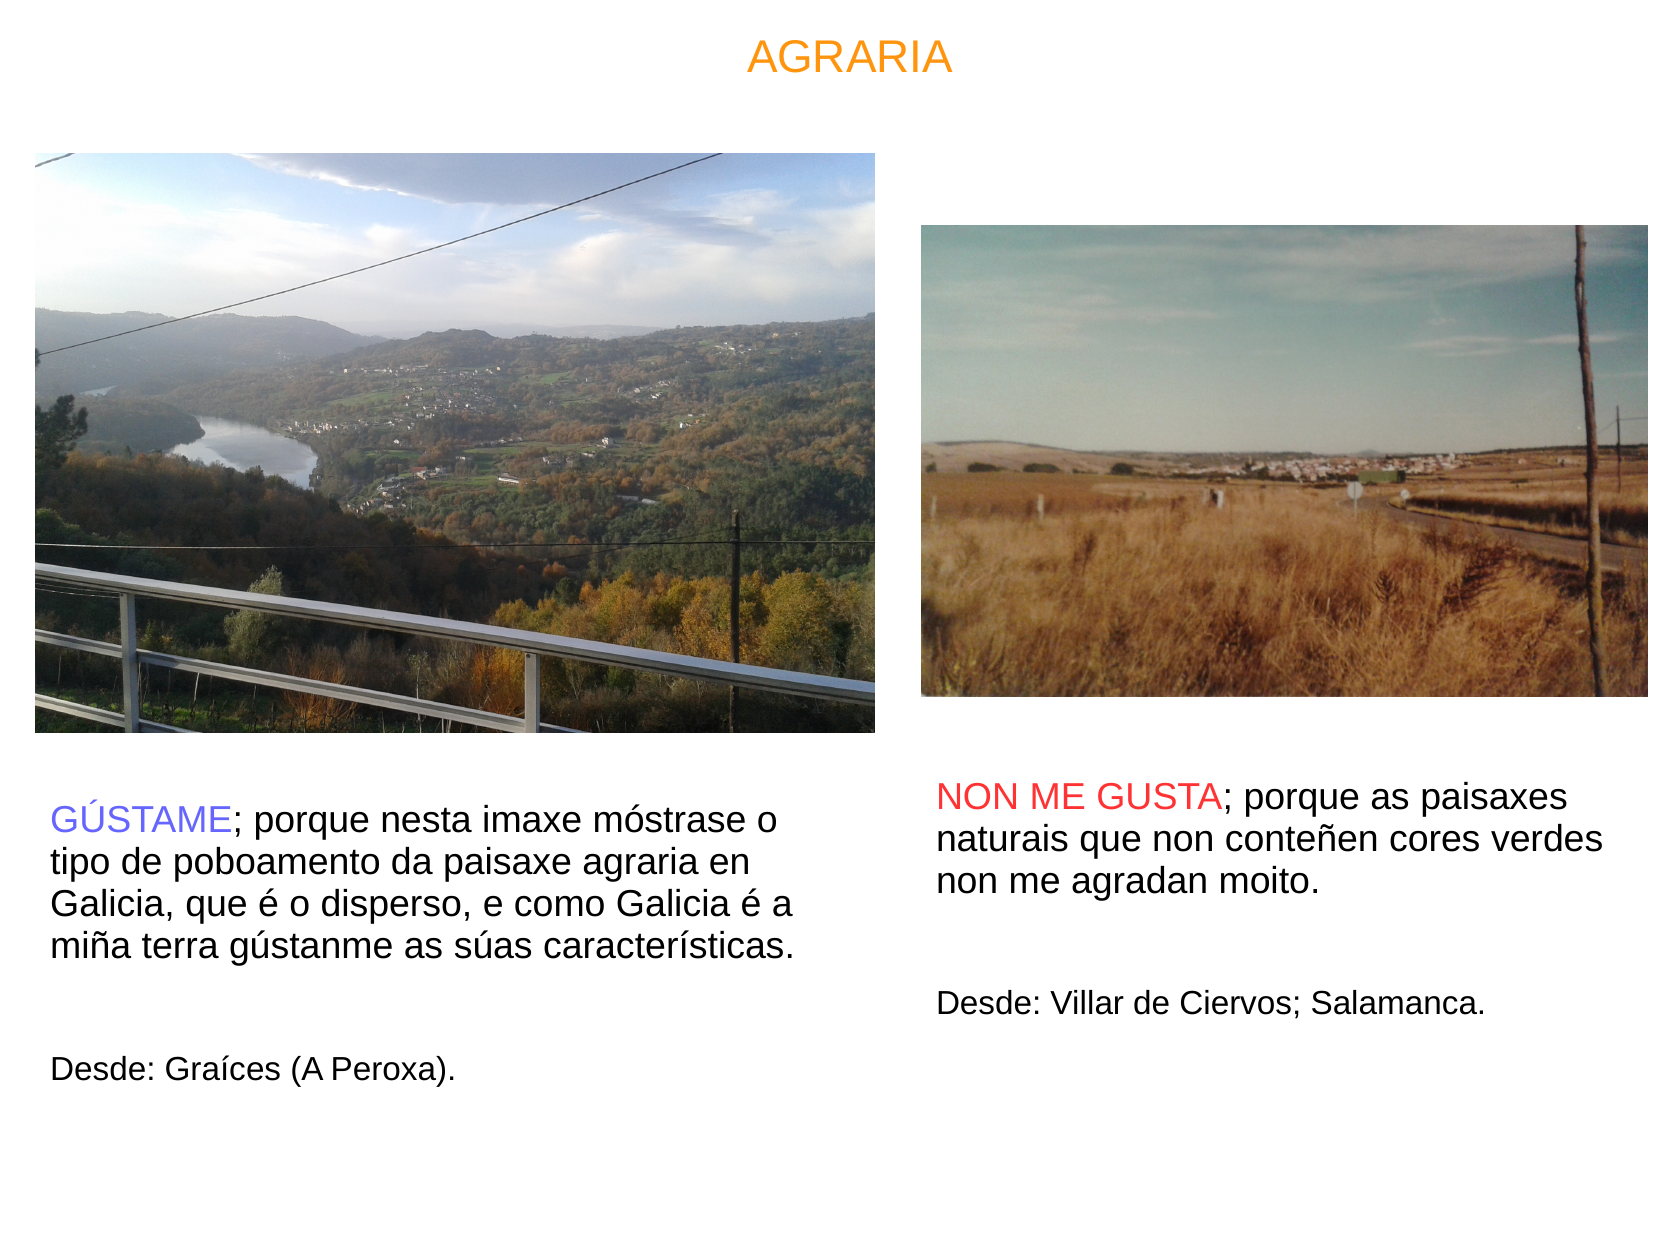

AGRARIA
NON ME GUSTA; porque as paisaxes naturais que non conteñen cores verdes non me agradan moito.
Desde: Villar de Ciervos; Salamanca.
GÚSTAME; porque nesta imaxe móstrase o tipo de poboamento da paisaxe agraria en Galicia, que é o disperso, e como Galicia é a miña terra gústanme as súas características.
Desde: Graíces (A Peroxa).